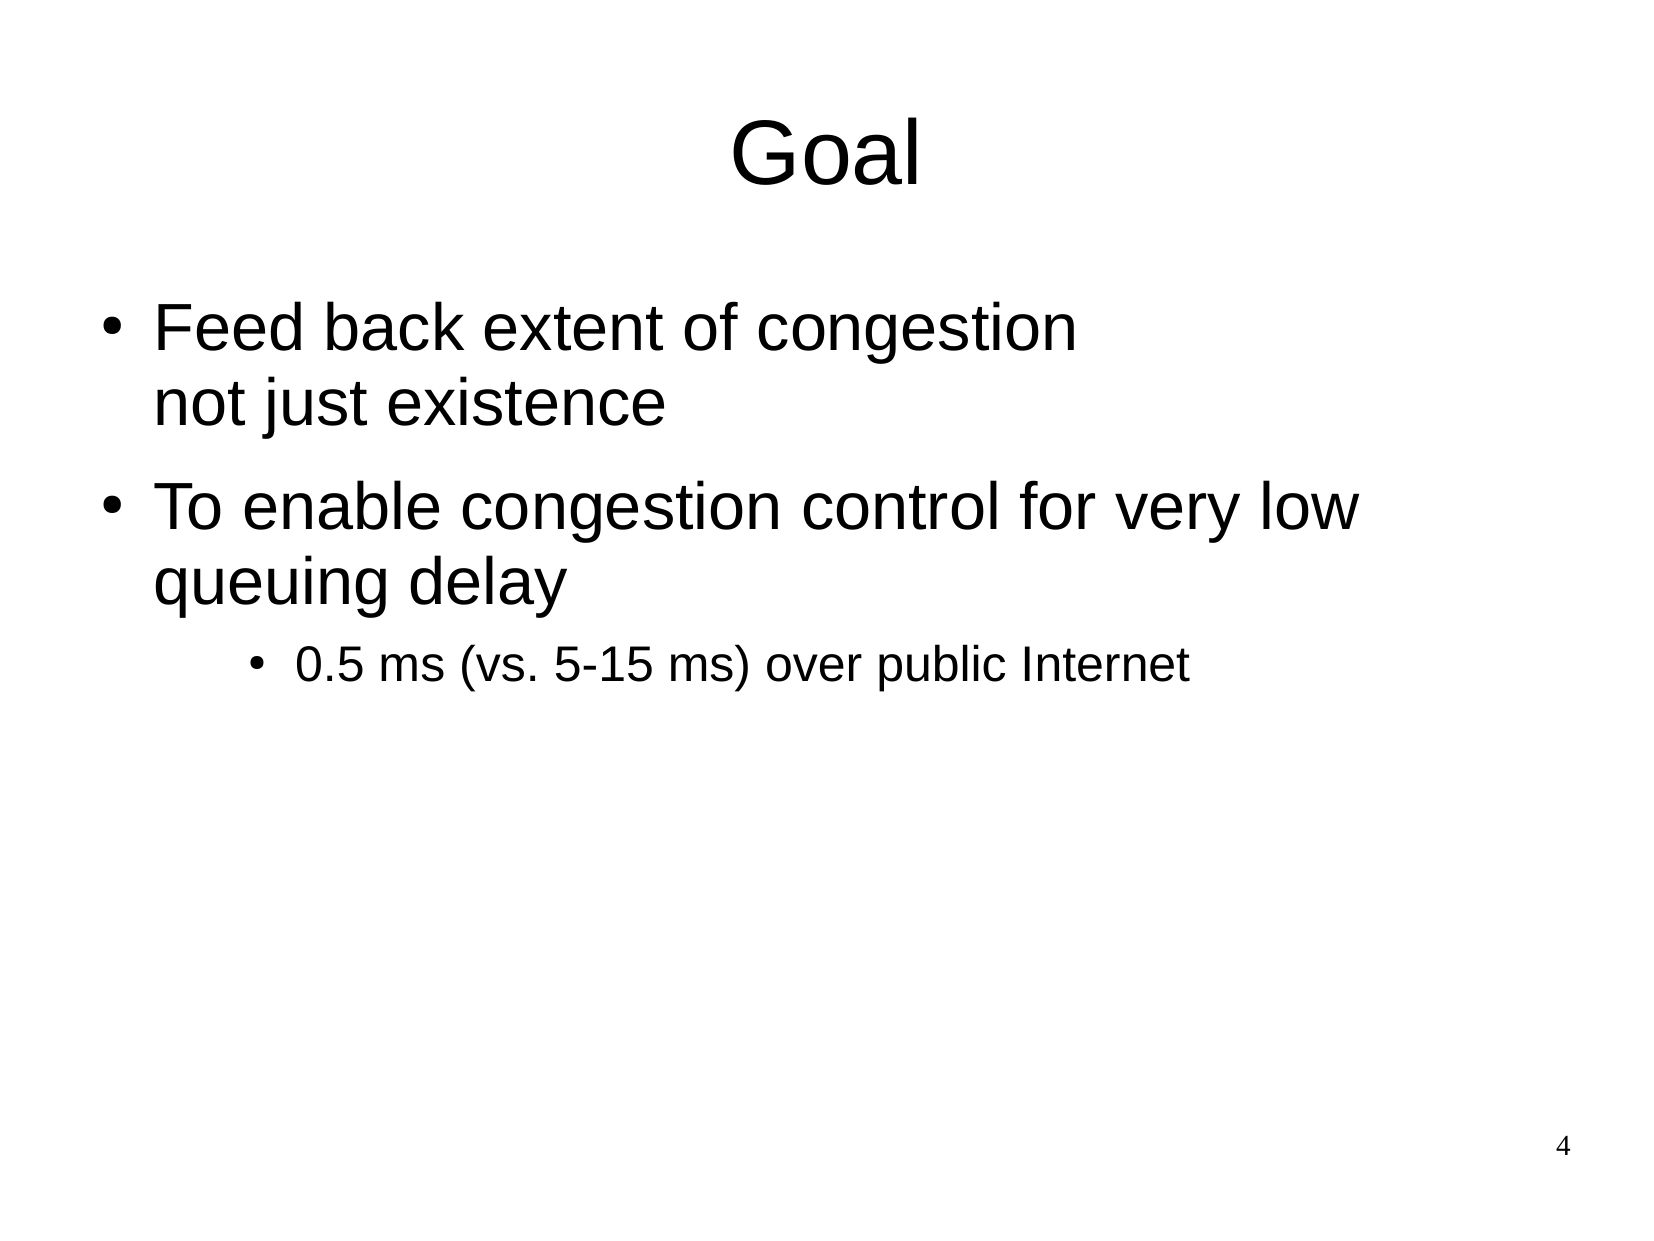

# Goal
Feed back extent of congestion
not just existence
To enable congestion control for very low queuing delay
0.5 ms (vs. 5-15 ms) over public Internet
4